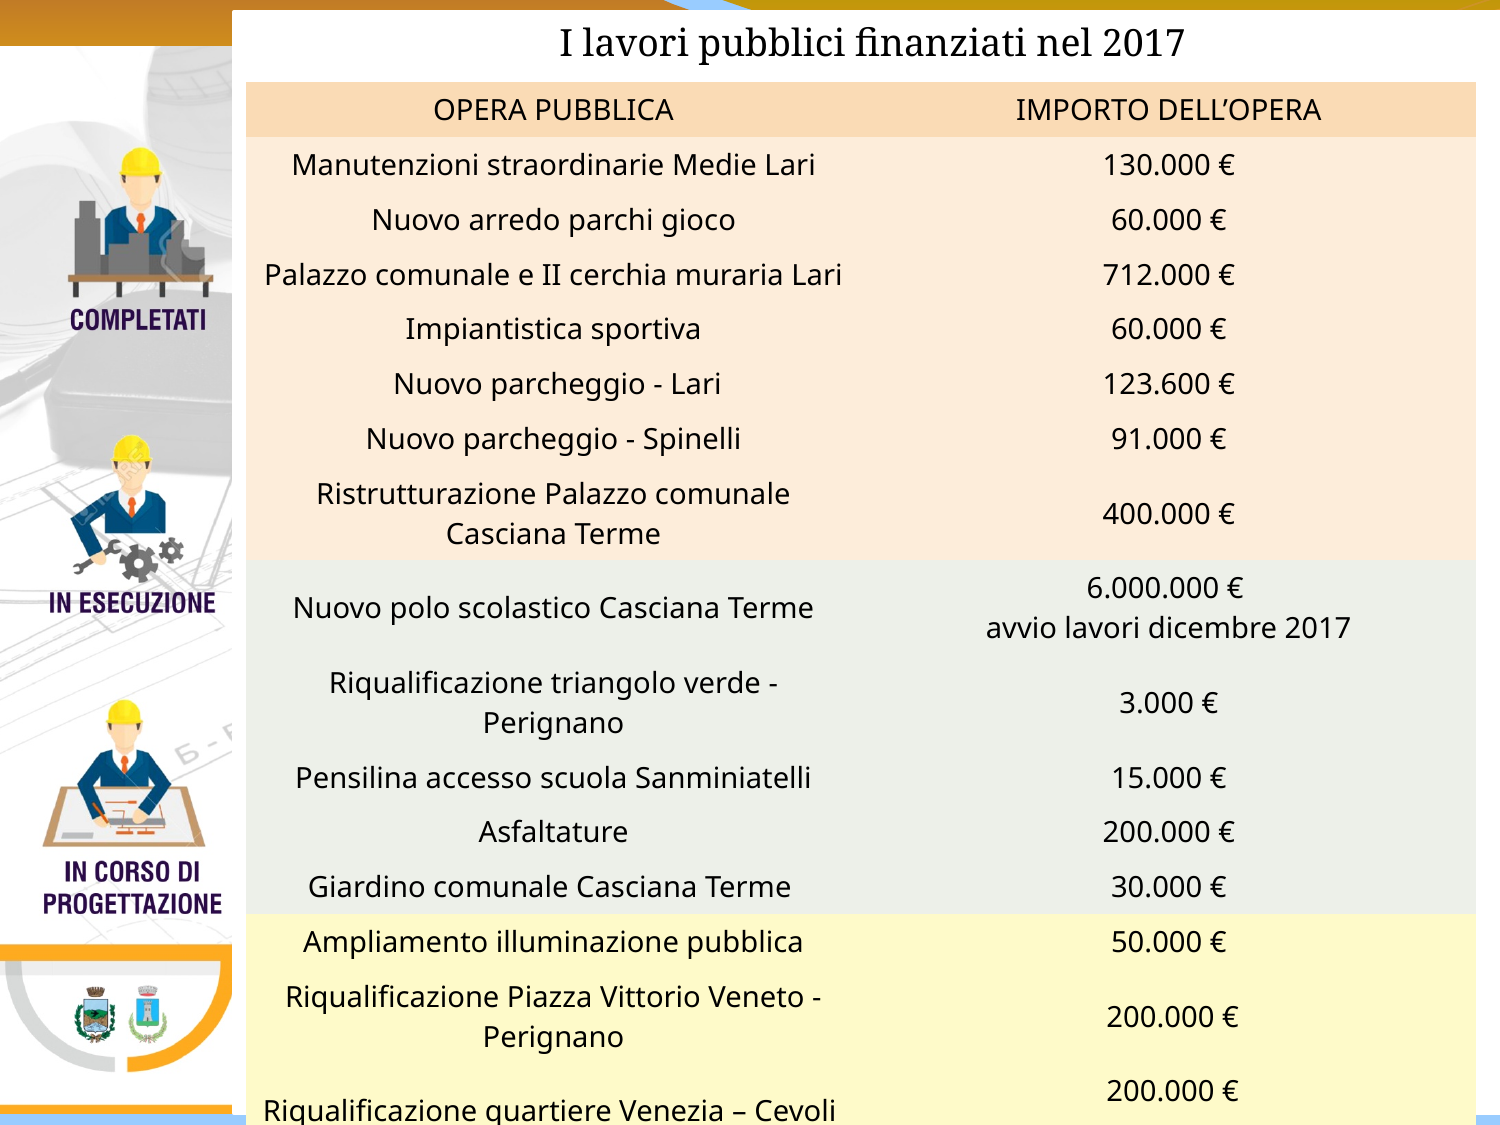

I lavori pubblici finanziati nel 2017
| OPERA PUBBLICA | IMPORTO DELL’OPERA |
| --- | --- |
| Manutenzioni straordinarie Medie Lari | 130.000 € |
| Nuovo arredo parchi gioco | 60.000 € |
| Palazzo comunale e II cerchia muraria Lari | 712.000 € |
| Impiantistica sportiva | 60.000 € |
| Nuovo parcheggio - Lari | 123.600 € |
| Nuovo parcheggio - Spinelli | 91.000 € |
| Ristrutturazione Palazzo comunale Casciana Terme | 400.000 € |
| Nuovo polo scolastico Casciana Terme | 6.000.000 € avvio lavori dicembre 2017 |
| Riqualificazione triangolo verde - Perignano | 3.000 € |
| Pensilina accesso scuola Sanminiatelli | 15.000 € |
| Asfaltature | 200.000 € |
| Giardino comunale Casciana Terme | 30.000 € |
| Ampliamento illuminazione pubblica | 50.000 € |
| Riqualificazione Piazza Vittorio Veneto -Perignano | 200.000 € |
| Riqualificazione quartiere Venezia – Cevoli | 200.000 € |
#